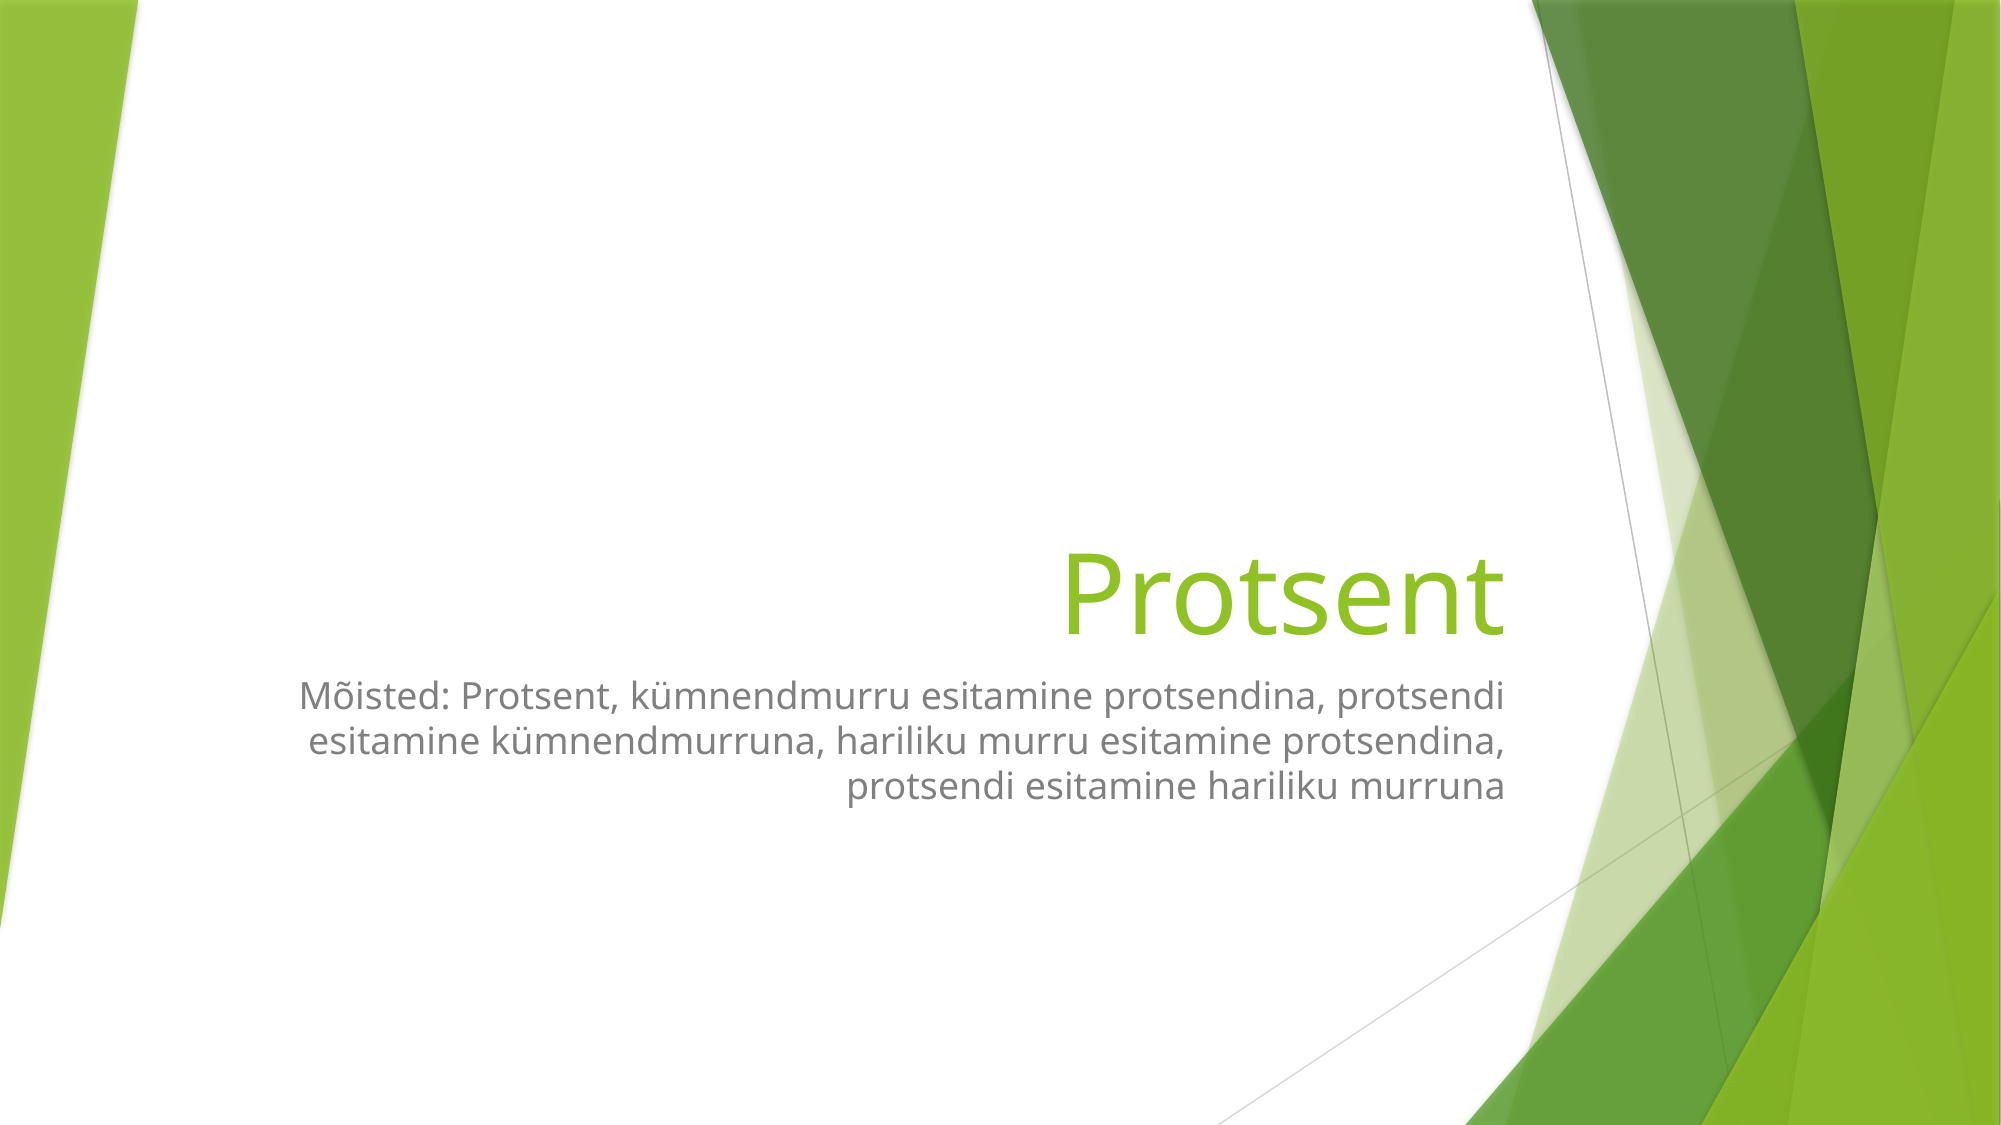

# Protsent
Mõisted: Protsent, kümnendmurru esitamine protsendina, protsendi esitamine kümnendmurruna, hariliku murru esitamine protsendina, protsendi esitamine hariliku murruna